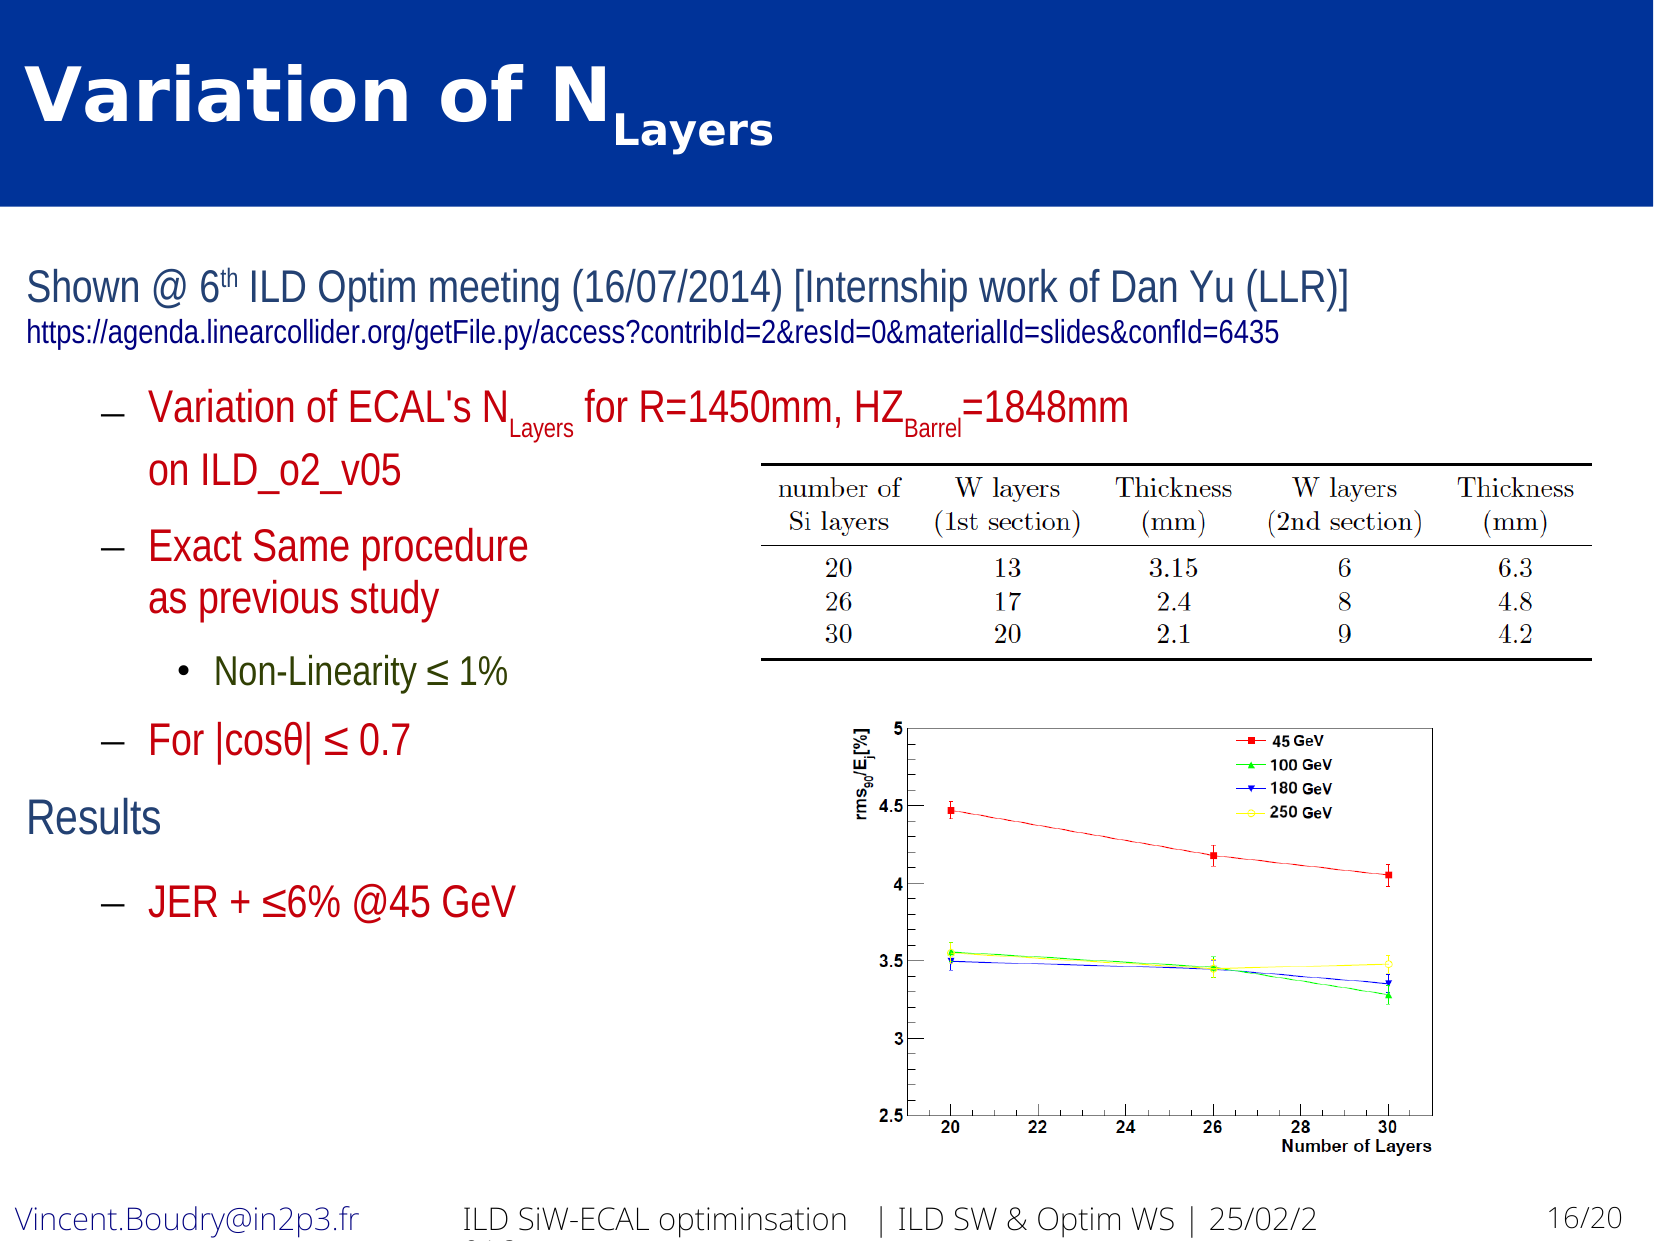

# Variation of NLayers
Shown @ 6th ILD Optim meeting (16/07/2014) [Internship work of Dan Yu (LLR)]
https://agenda.linearcollider.org/getFile.py/access?contribId=2&resId=0&materialId=slides&confId=6435
Variation of ECAL's NLayers for R=1450mm, HZBarrel=1848mm
on ILD_o2_v05
Exact Same procedure
as previous study
Non-Linearity ≤ 1%
For |cosθ| ≤ 0.7
Results
JER + ≤6% @45 GeV
ILD SiW-ECAL optiminsation | ILD SW & Optim WS | 25/02/2016
16